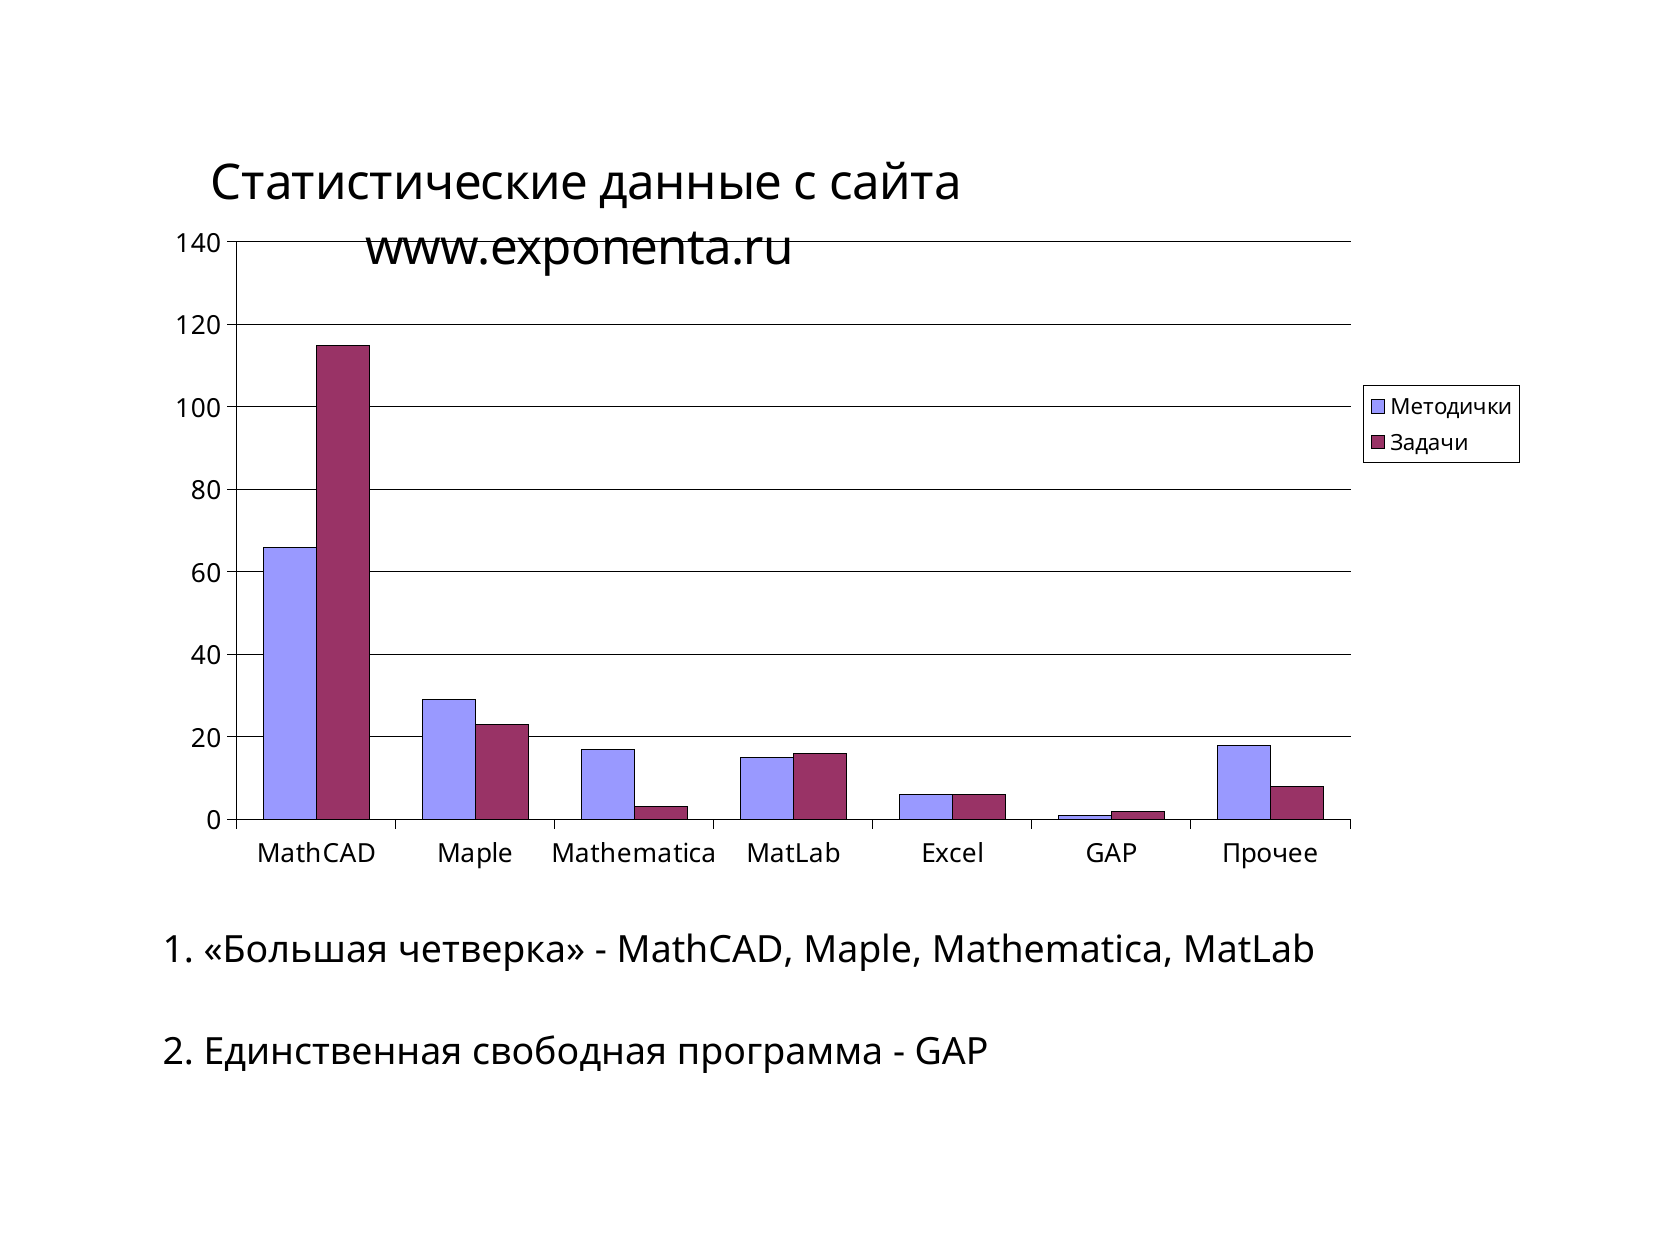

### Chart: Статистические данные с сайта www.exponenta.ru
| Category | Методички | Задачи |
|---|---|---|
| MathCAD | 66.0 | 115.0 |
| Maple | 29.0 | 23.0 |
| Mathematica | 17.0 | 3.0 |
| MatLab | 15.0 | 16.0 |
| Excel | 6.0 | 6.0 |
| GAP | 1.0 | 2.0 |
| Прочее | 18.0 | 8.0 |1. «Большая четверка» - MathCAD, Maple, Mathematica, MatLab
2. Единственная свободная программа - GAP